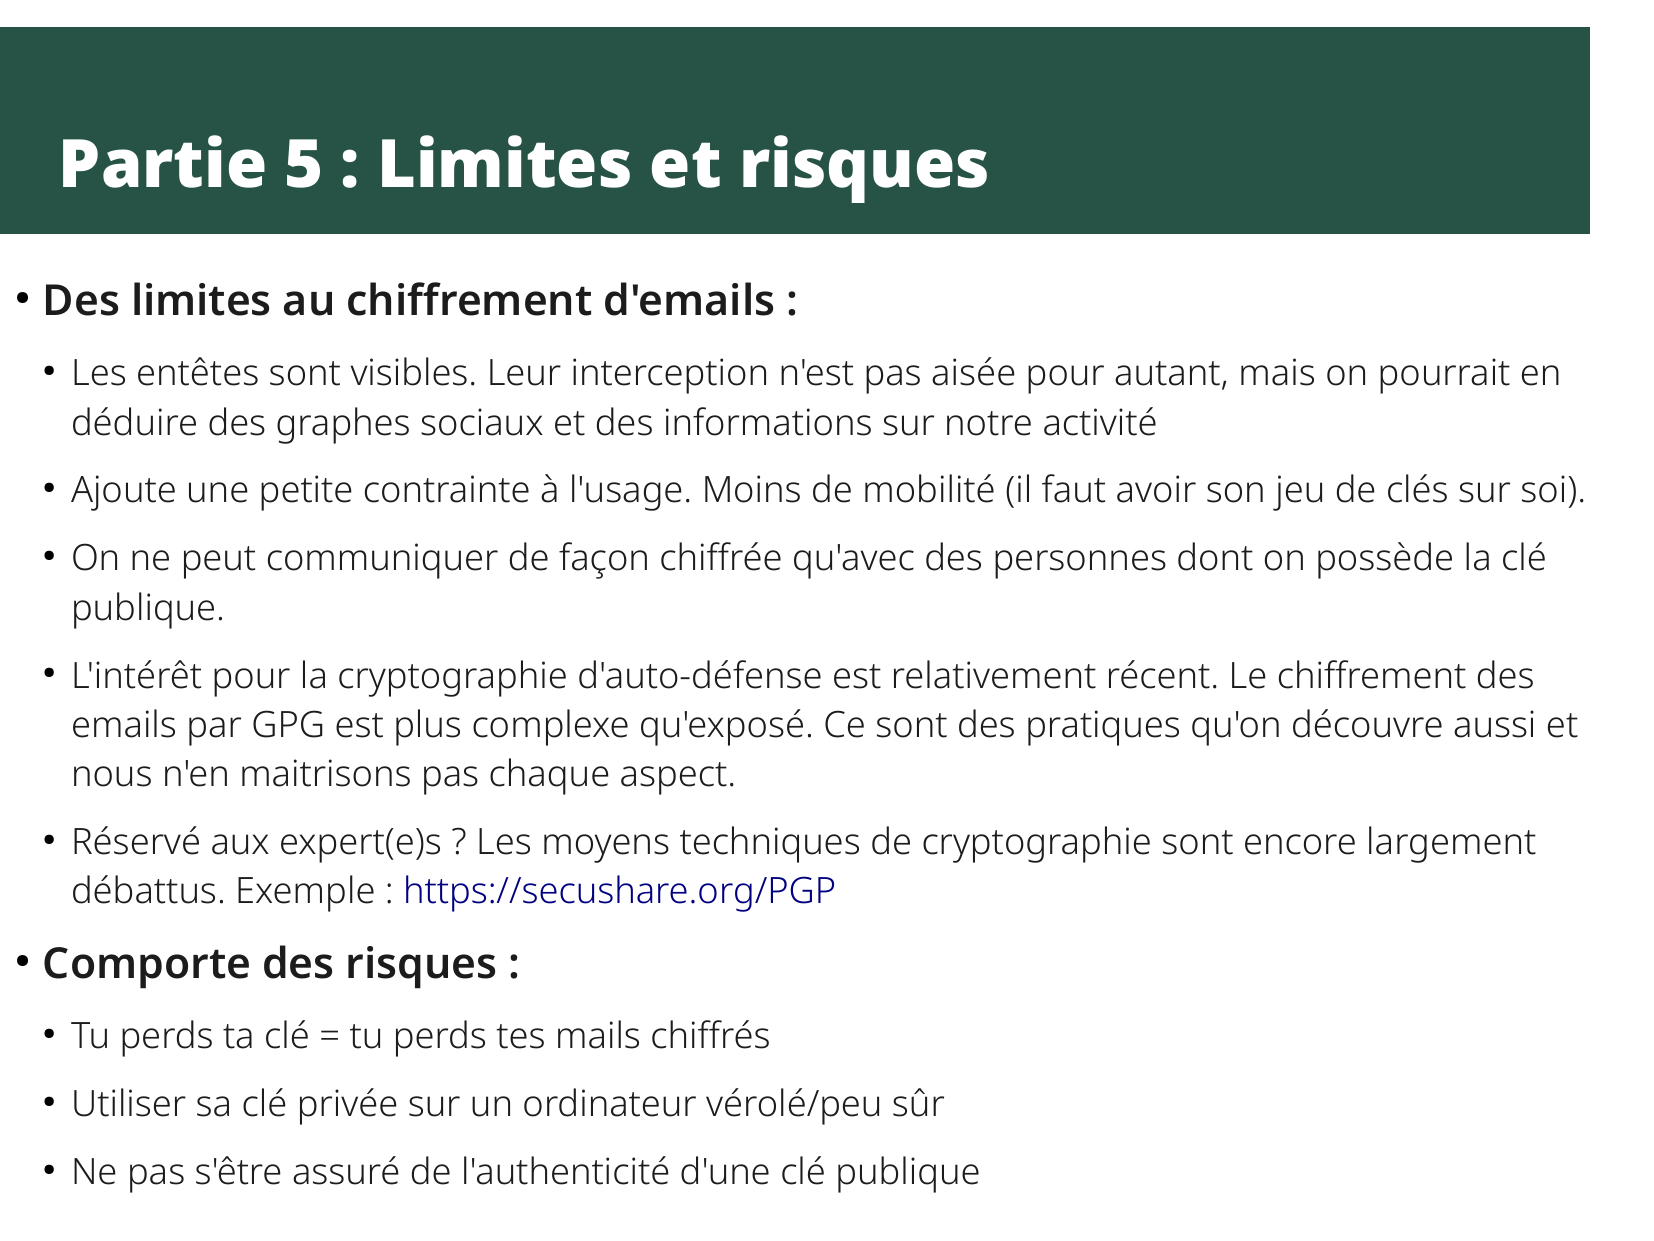

# Partie 5 : Limites et risques
Des limites au chiffrement d'emails :
Les entêtes sont visibles. Leur interception n'est pas aisée pour autant, mais on pourrait en déduire des graphes sociaux et des informations sur notre activité
Ajoute une petite contrainte à l'usage. Moins de mobilité (il faut avoir son jeu de clés sur soi).
On ne peut communiquer de façon chiffrée qu'avec des personnes dont on possède la clé publique.
L'intérêt pour la cryptographie d'auto-défense est relativement récent. Le chiffrement des emails par GPG est plus complexe qu'exposé. Ce sont des pratiques qu'on découvre aussi et nous n'en maitrisons pas chaque aspect.
Réservé aux expert(e)s ? Les moyens techniques de cryptographie sont encore largement débattus. Exemple : https://secushare.org/PGP
Comporte des risques :
Tu perds ta clé = tu perds tes mails chiffrés
Utiliser sa clé privée sur un ordinateur vérolé/peu sûr
Ne pas s'être assuré de l'authenticité d'une clé publique